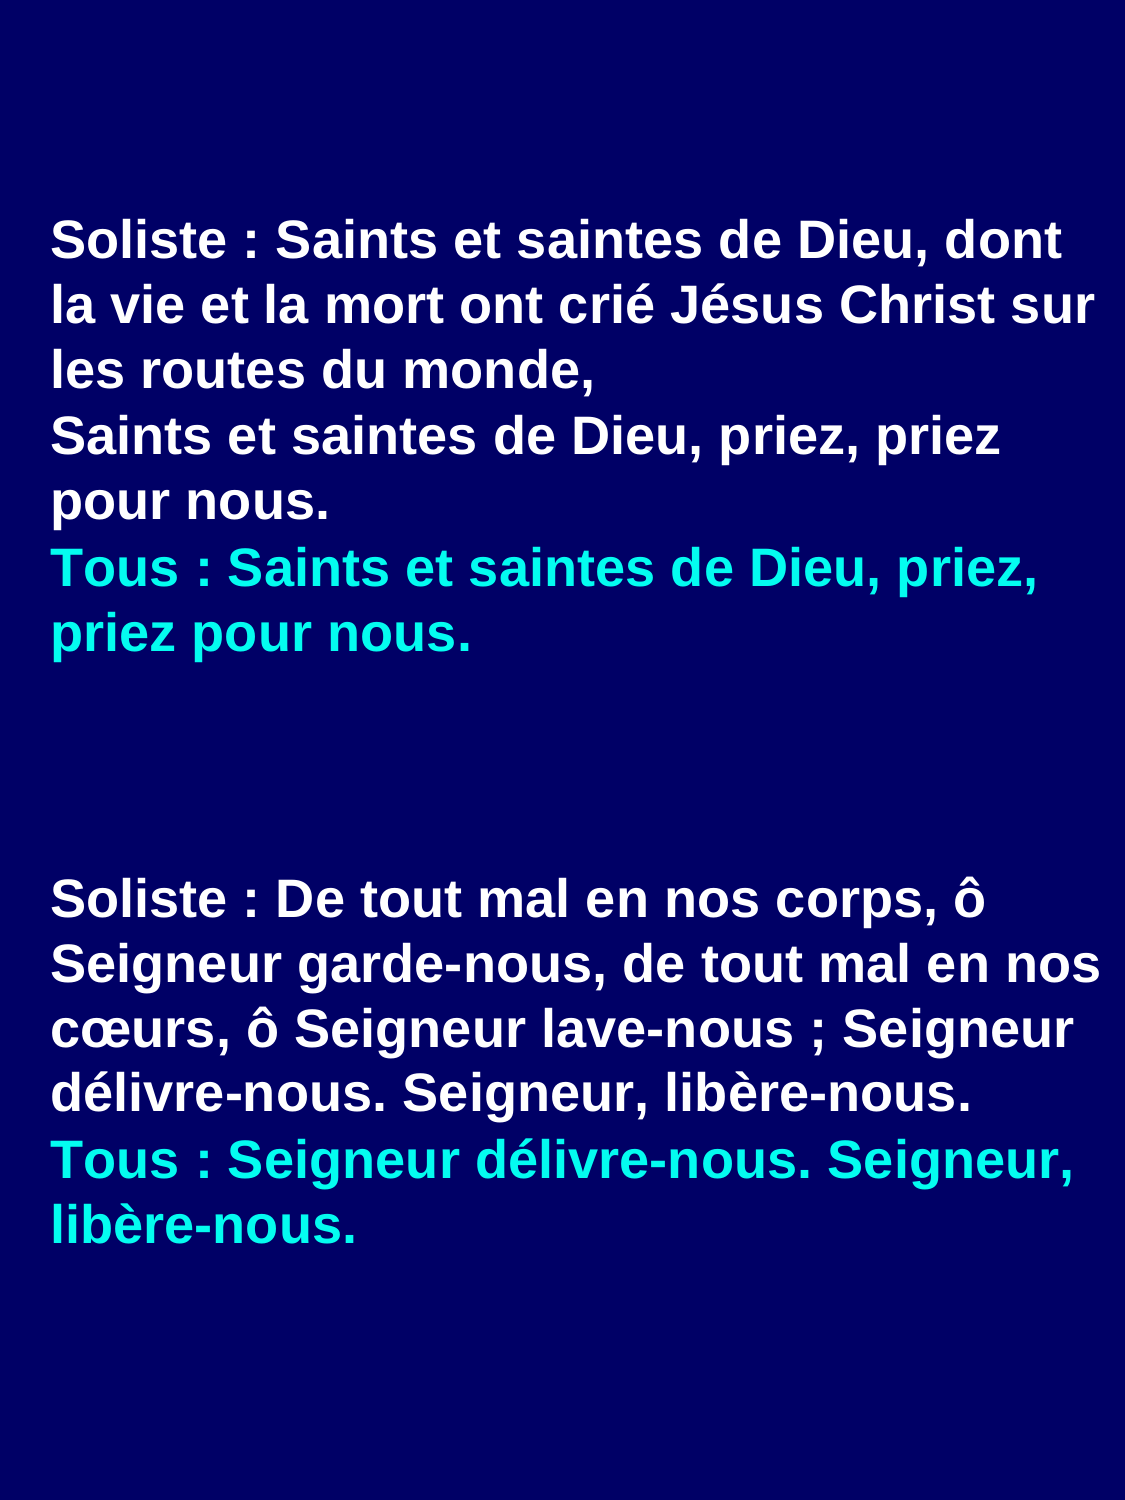

Soliste : Saints et saintes de Dieu, dont la vie et la mort ont crié Jésus Christ sur les routes du monde,
Saints et saintes de Dieu, priez, priez pour nous.
Tous : Saints et saintes de Dieu, priez, priez pour nous.
Soliste : De tout mal en nos corps, ô Seigneur garde-nous, de tout mal en nos cœurs, ô Seigneur lave-nous ; Seigneur délivre-nous. Seigneur, libère-nous.
Tous : Seigneur délivre-nous. Seigneur, libère-nous.